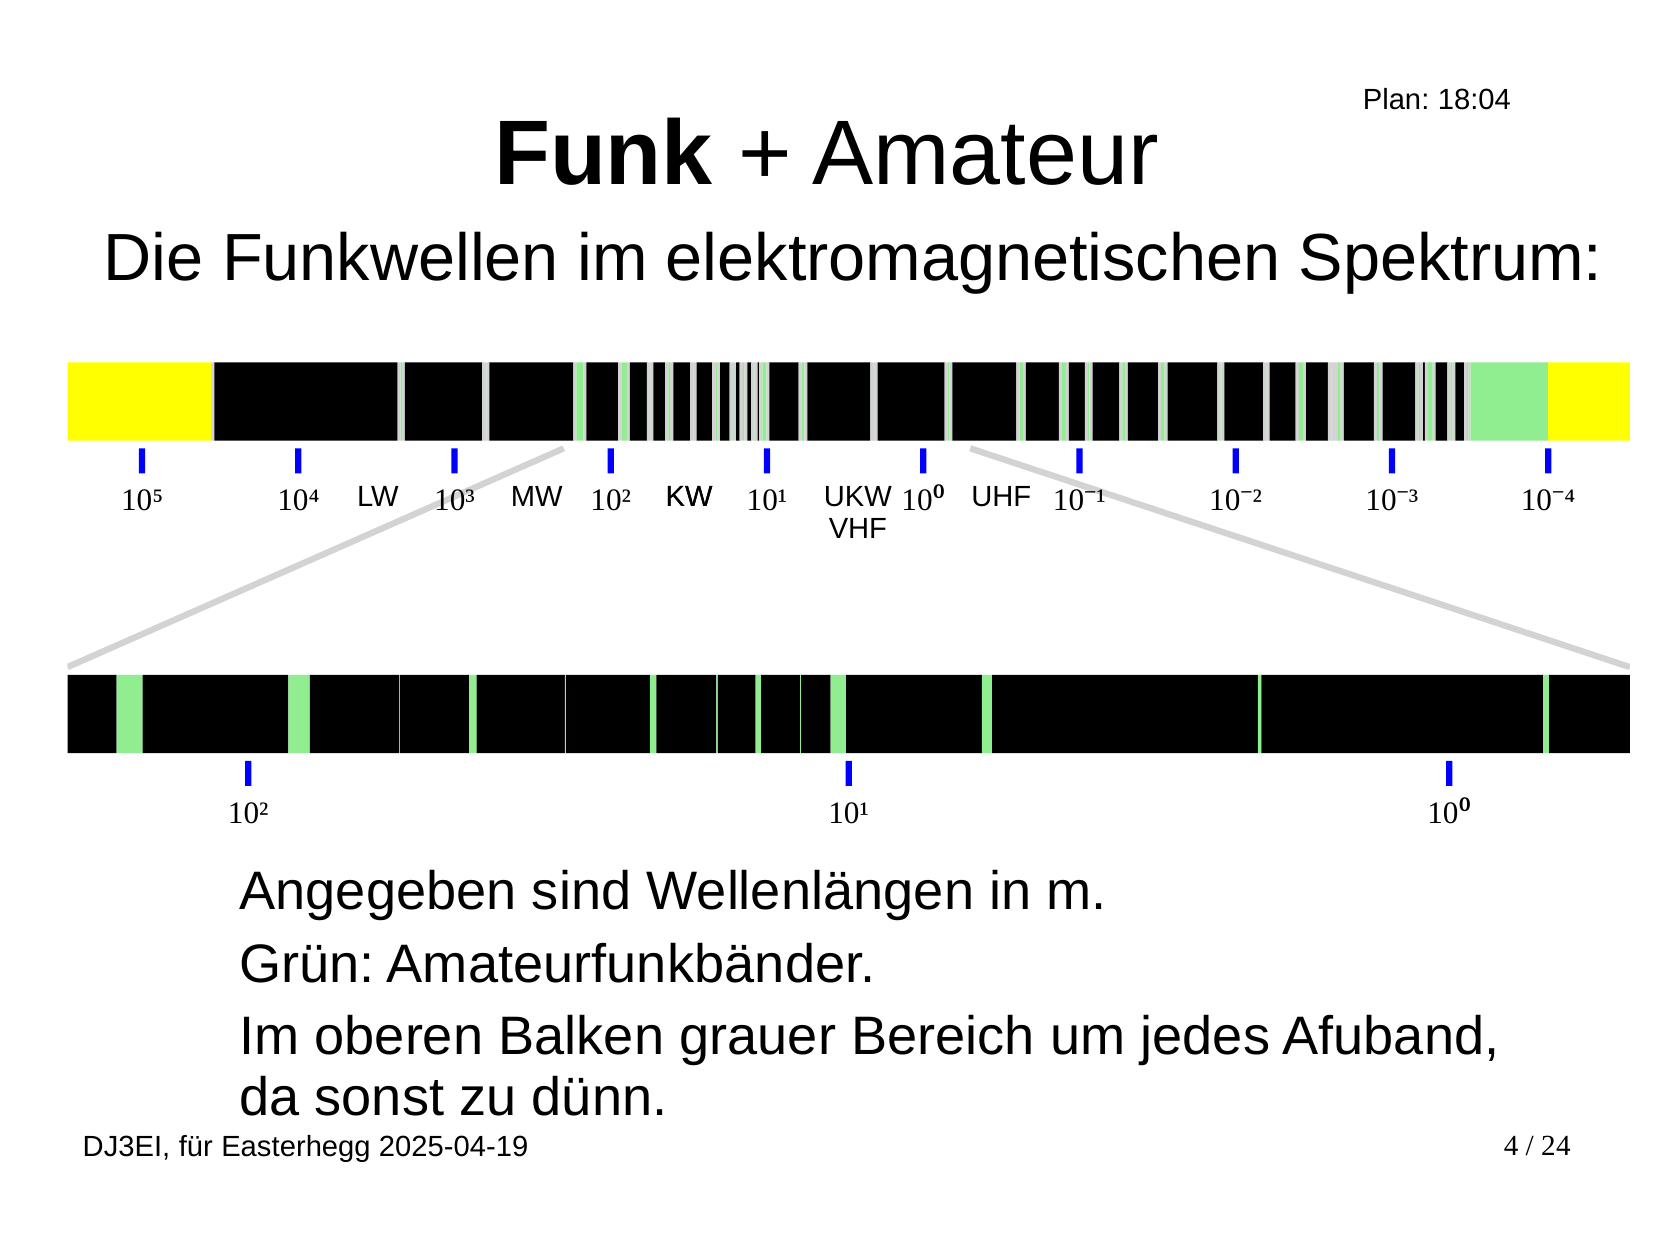

# Funk + Amateur
Plan: 18:04
Die Funkwellen im elektromagnetischen Spektrum:
MW
KW
KW
UKW
VHF
UHF
LW
Angegeben sind Wellenlängen in m.
Grün: Amateurfunkbänder.
Im oberen Balken grauer Bereich um jedes Afuband,
da sonst zu dünn.
4